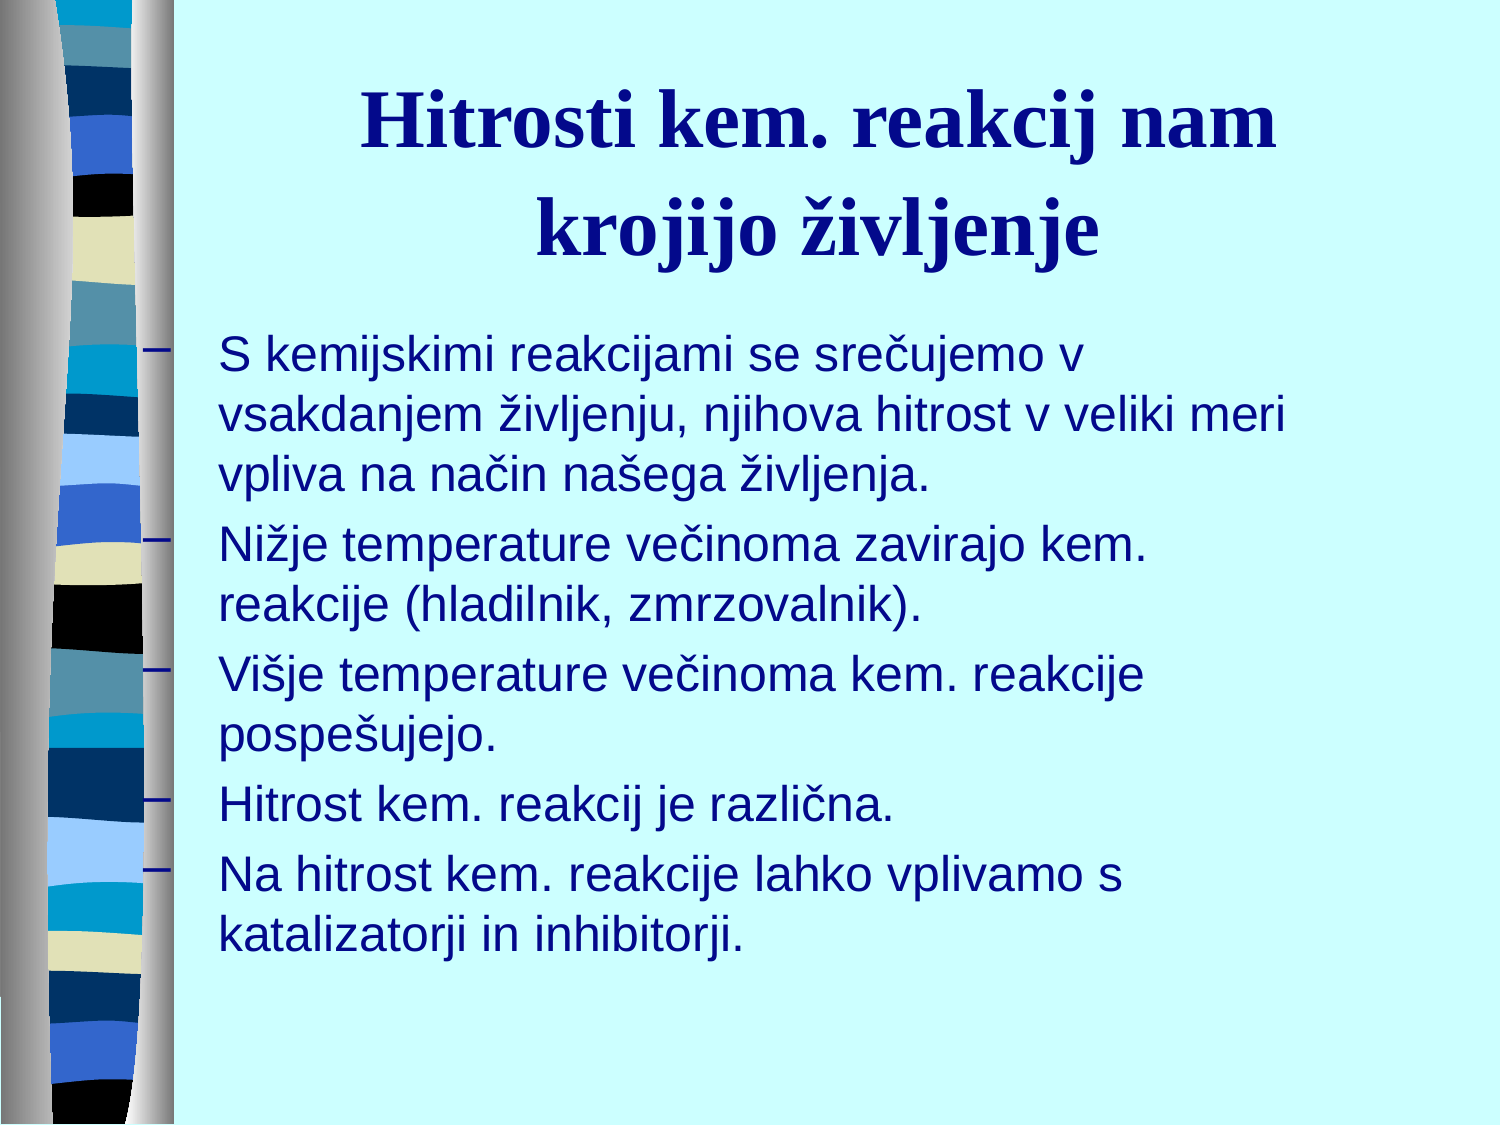

# Hitrosti kem. reakcij nam krojijo življenje
S kemijskimi reakcijami se srečujemo v vsakdanjem življenju, njihova hitrost v veliki meri vpliva na način našega življenja.
Nižje temperature večinoma zavirajo kem. reakcije (hladilnik, zmrzovalnik).
Višje temperature večinoma kem. reakcije pospešujejo.
Hitrost kem. reakcij je različna.
Na hitrost kem. reakcije lahko vplivamo s katalizatorji in inhibitorji.